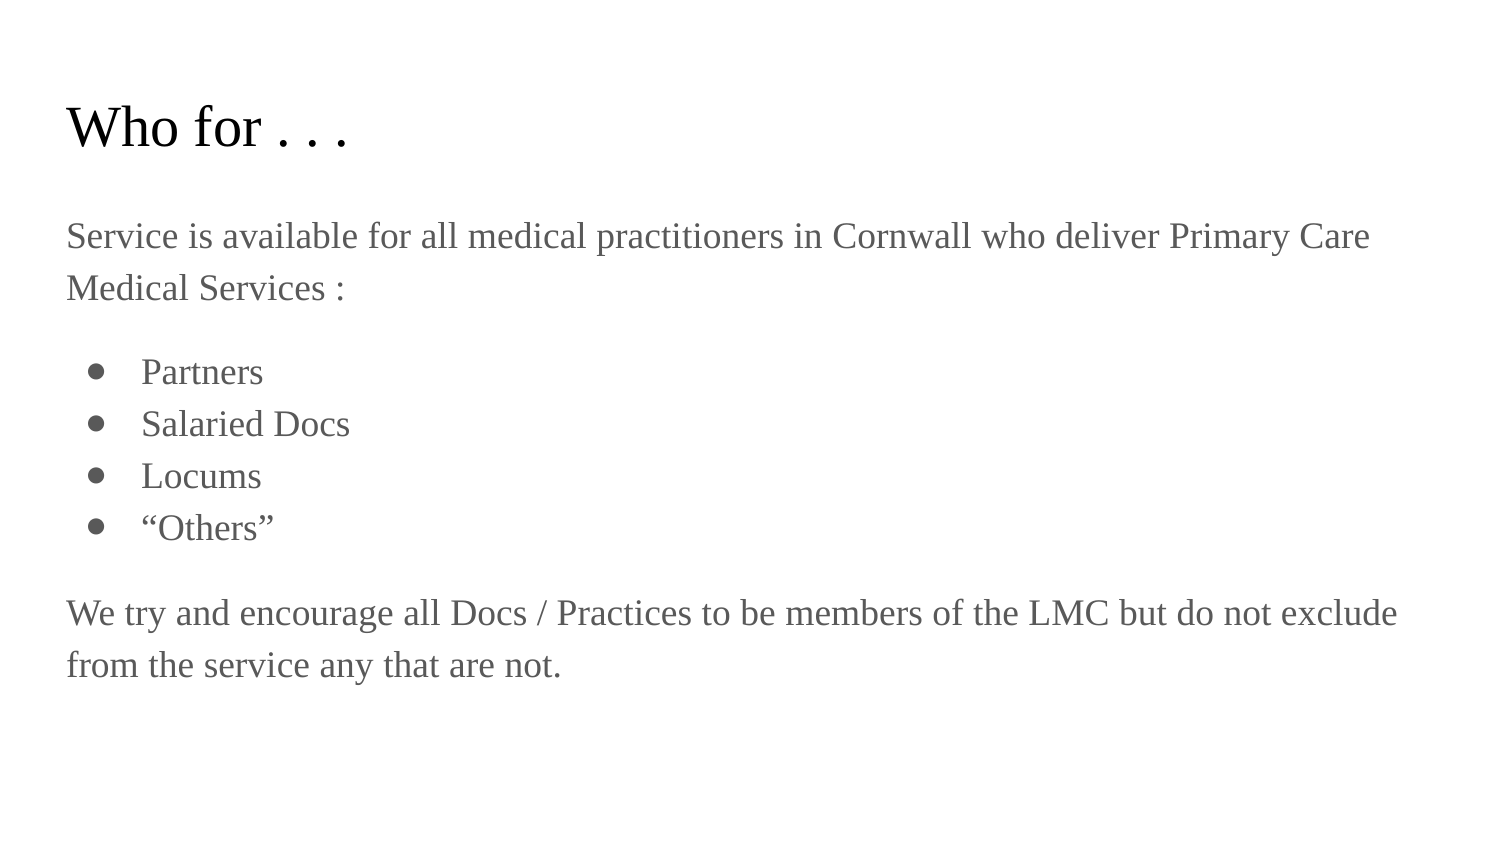

# Who for . . .
Service is available for all medical practitioners in Cornwall who deliver Primary Care Medical Services :
Partners
Salaried Docs
Locums
“Others”
We try and encourage all Docs / Practices to be members of the LMC but do not exclude from the service any that are not.